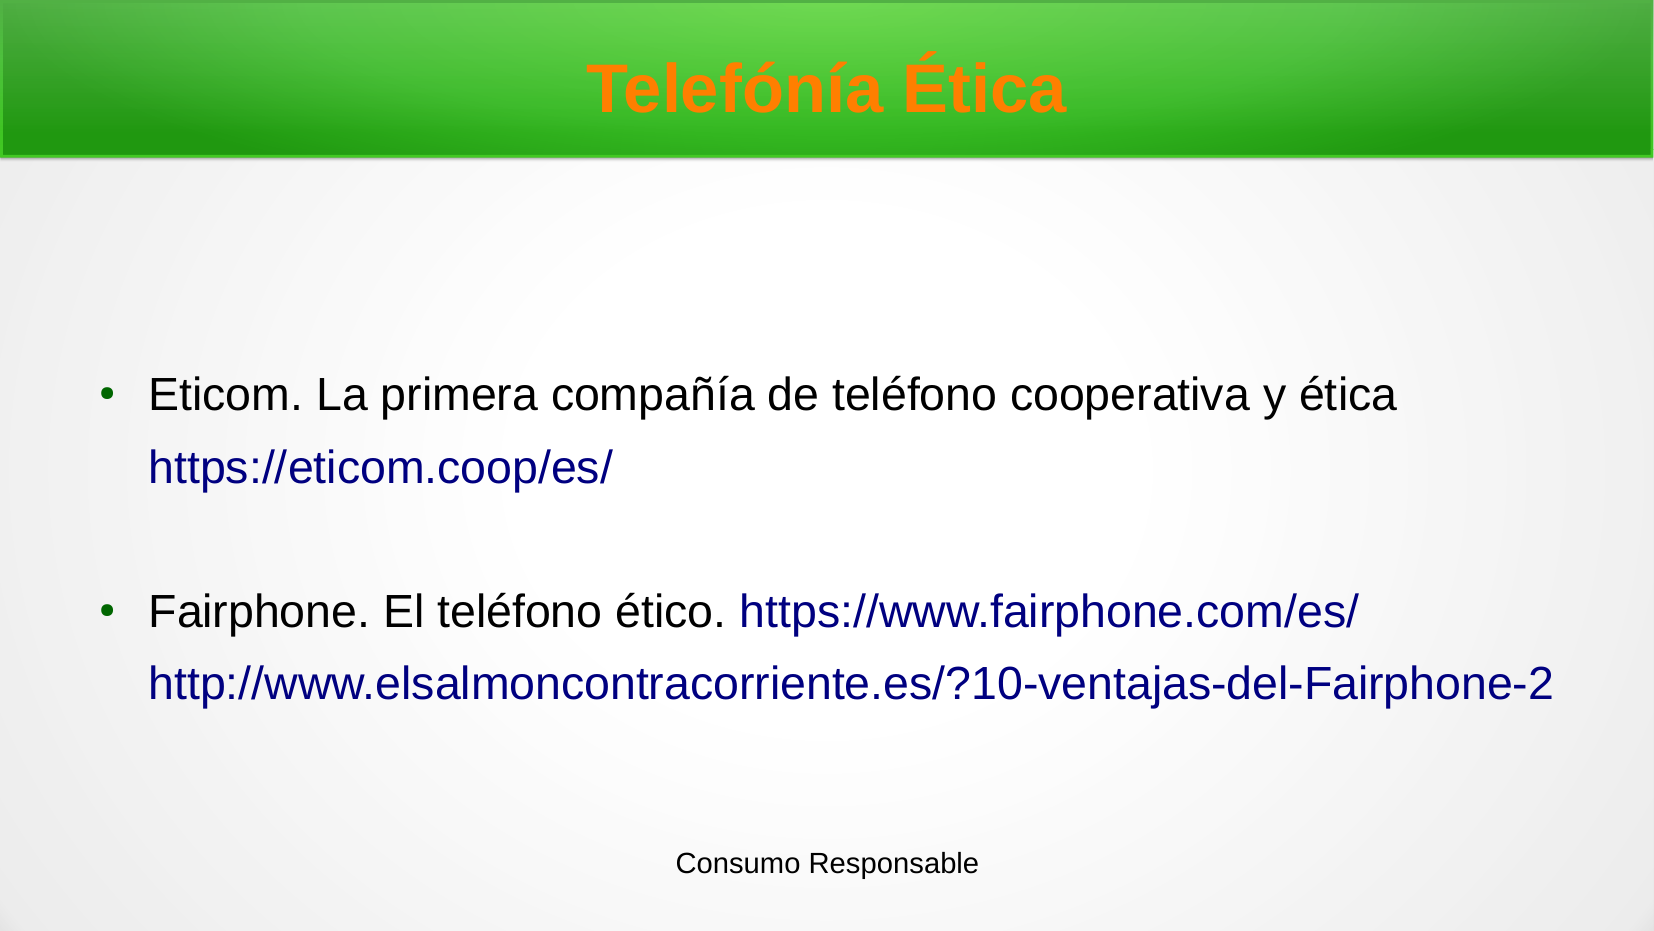

# Telefónía Ética
Eticom. La primera compañía de teléfono cooperativa y ética
https://eticom.coop/es/
Fairphone. El teléfono ético. https://www.fairphone.com/es/
http://www.elsalmoncontracorriente.es/?10-ventajas-del-Fairphone-2
Consumo Responsable